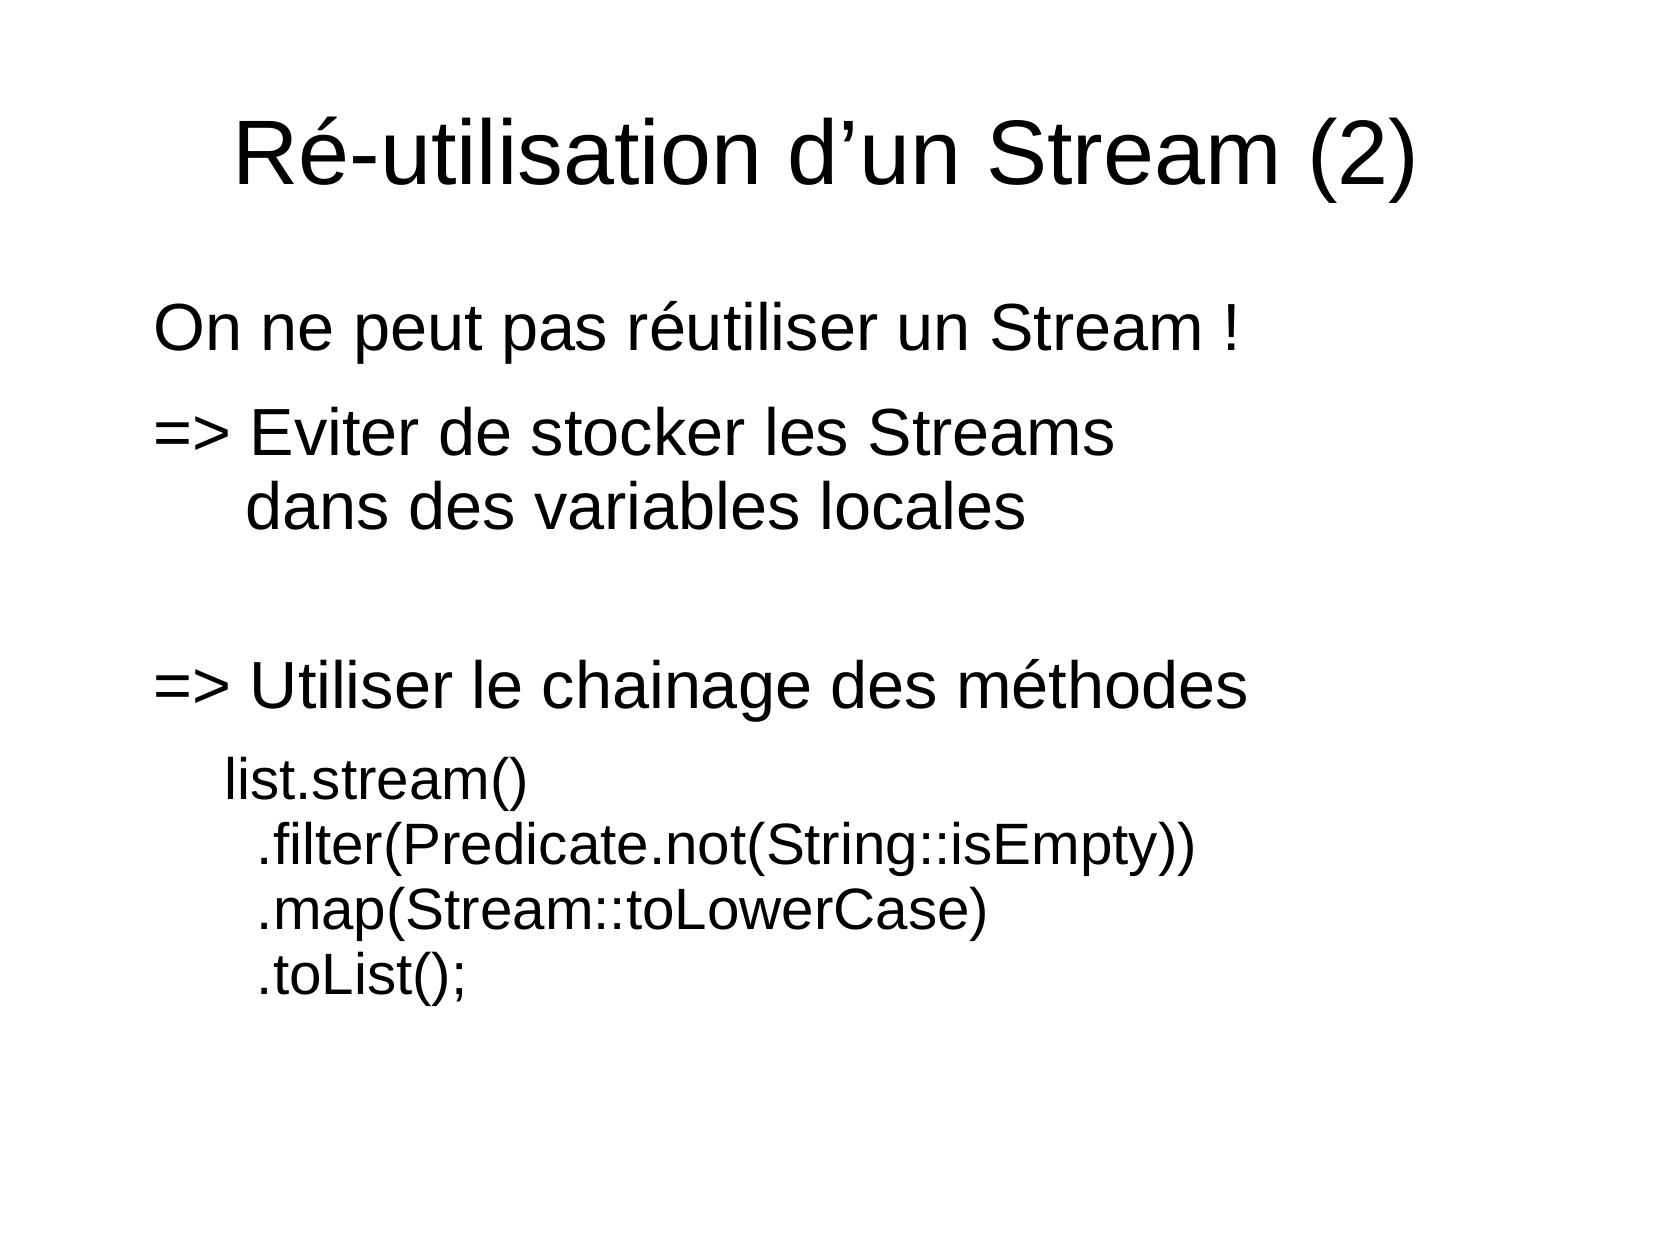

# Ré-utilisation d’un Stream (2)
On ne peut pas réutiliser un Stream !
=> Eviter de stocker les Streams
 dans des variables locales
=> Utiliser le chainage des méthodes
list.stream()
 .filter(Predicate.not(String::isEmpty))
 .map(Stream::toLowerCase)
 .toList();